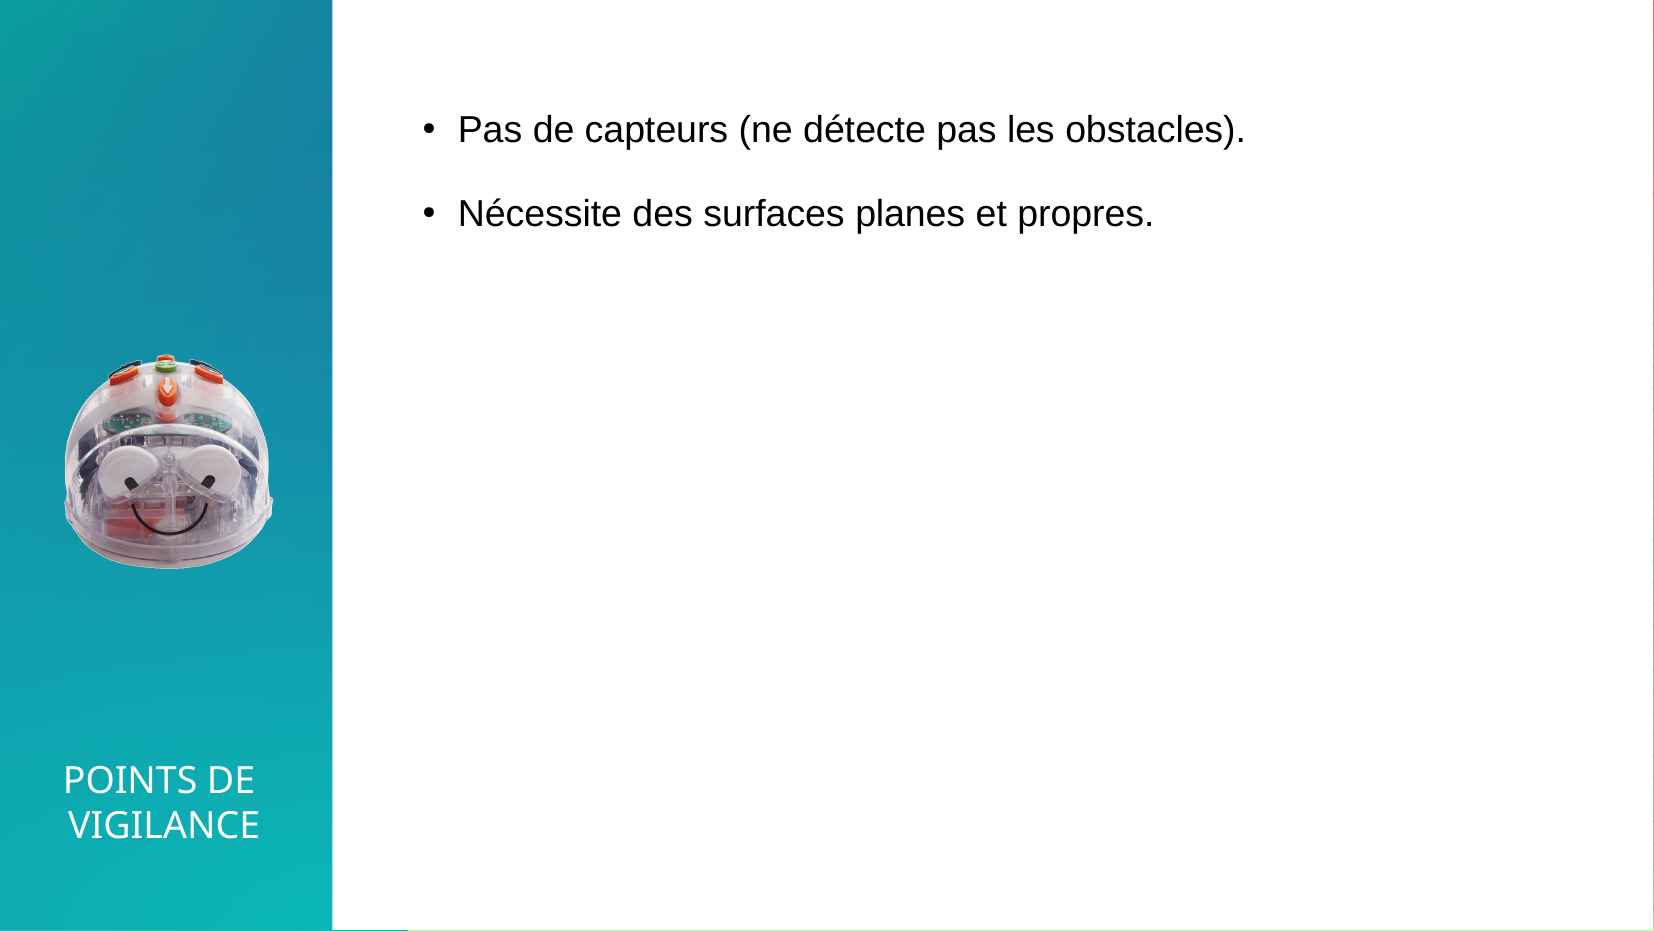

Pas de capteurs (ne détecte pas les obstacles).
Nécessite des surfaces planes et propres.
POINTS DE
VIGILANCE